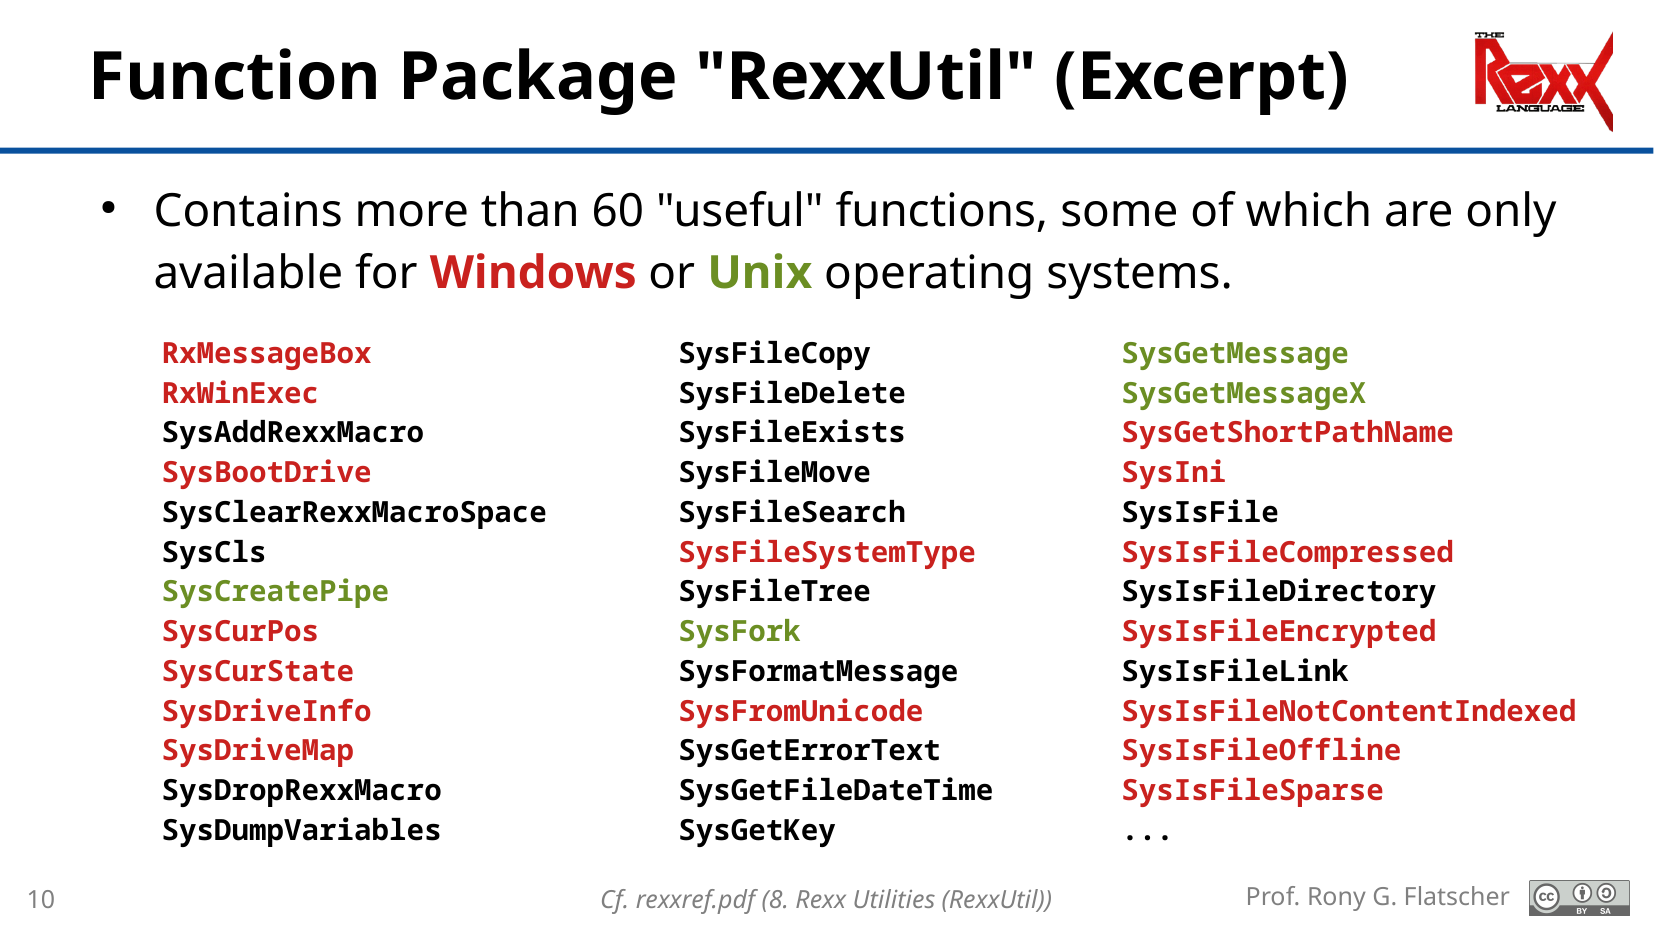

# Function Package "RexxUtil" (Excerpt)
Contains more than 60 "useful" functions, some of which are only available for Windows or Unix operating systems.
RxMessageBox					SysFileCopy				SysGetMessage
RxWinExec					SysFileDelete			SysGetMessageX
SysAddRexxMacro				SysFileExists			SysGetShortPathName
SysBootDrive					SysFileMove 				SysIni
SysClearRexxMacroSpace		SysFileSearch			SysIsFile
SysCls						SysFileSystemType		SysIsFileCompressed
SysCreatePipe				SysFileTree				SysIsFileDirectory
SysCurPos					SysFork 					SysIsFileEncrypted
SysCurState 					SysFormatMessage			SysIsFileLink
SysDriveInfo 				SysFromUnicode			SysIsFileNotContentIndexed
SysDriveMap 					SysGetErrorText			SysIsFileOffline
SysDropRexxMacro				SysGetFileDateTime		SysIsFileSparse
SysDumpVariables				SysGetKey				...
Cf. rexxref.pdf (8. Rexx Utilities (RexxUtil))